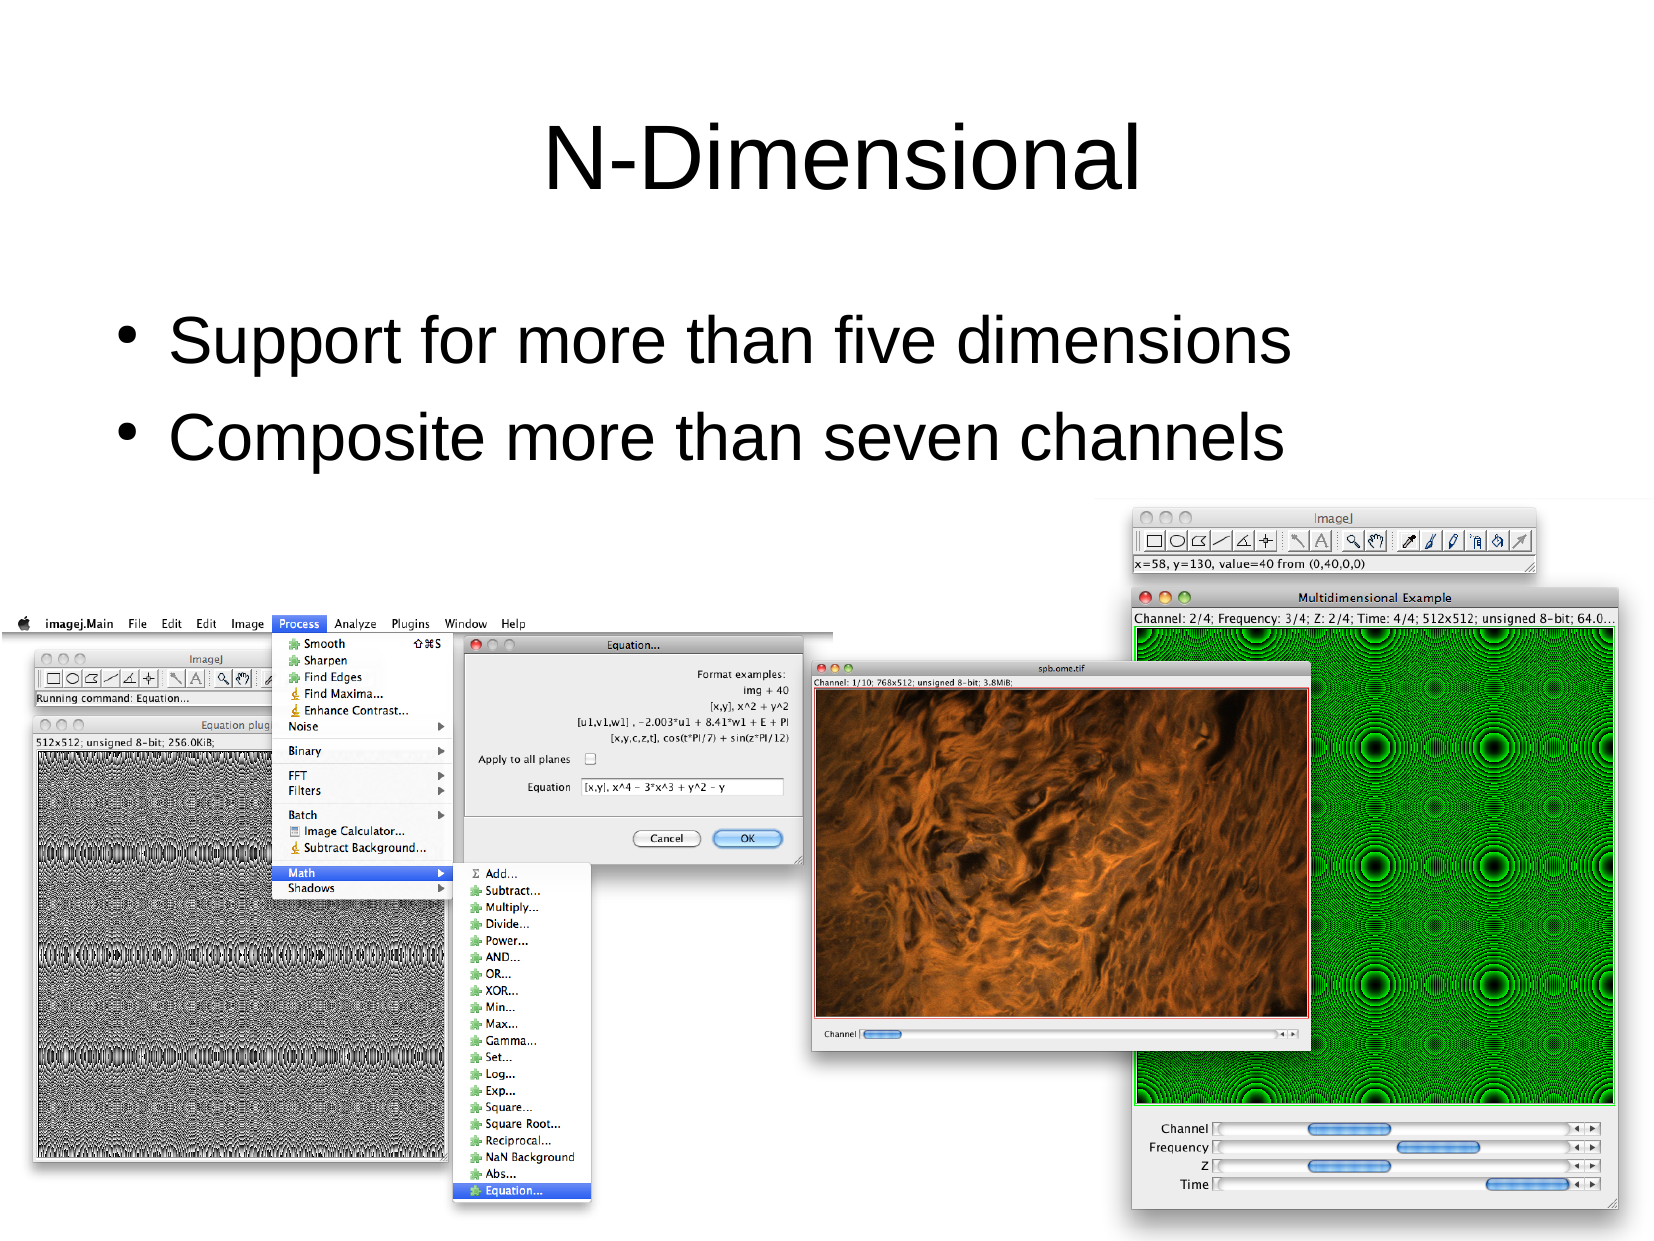

# N-Dimensional
Support for more than five dimensions
Composite more than seven channels